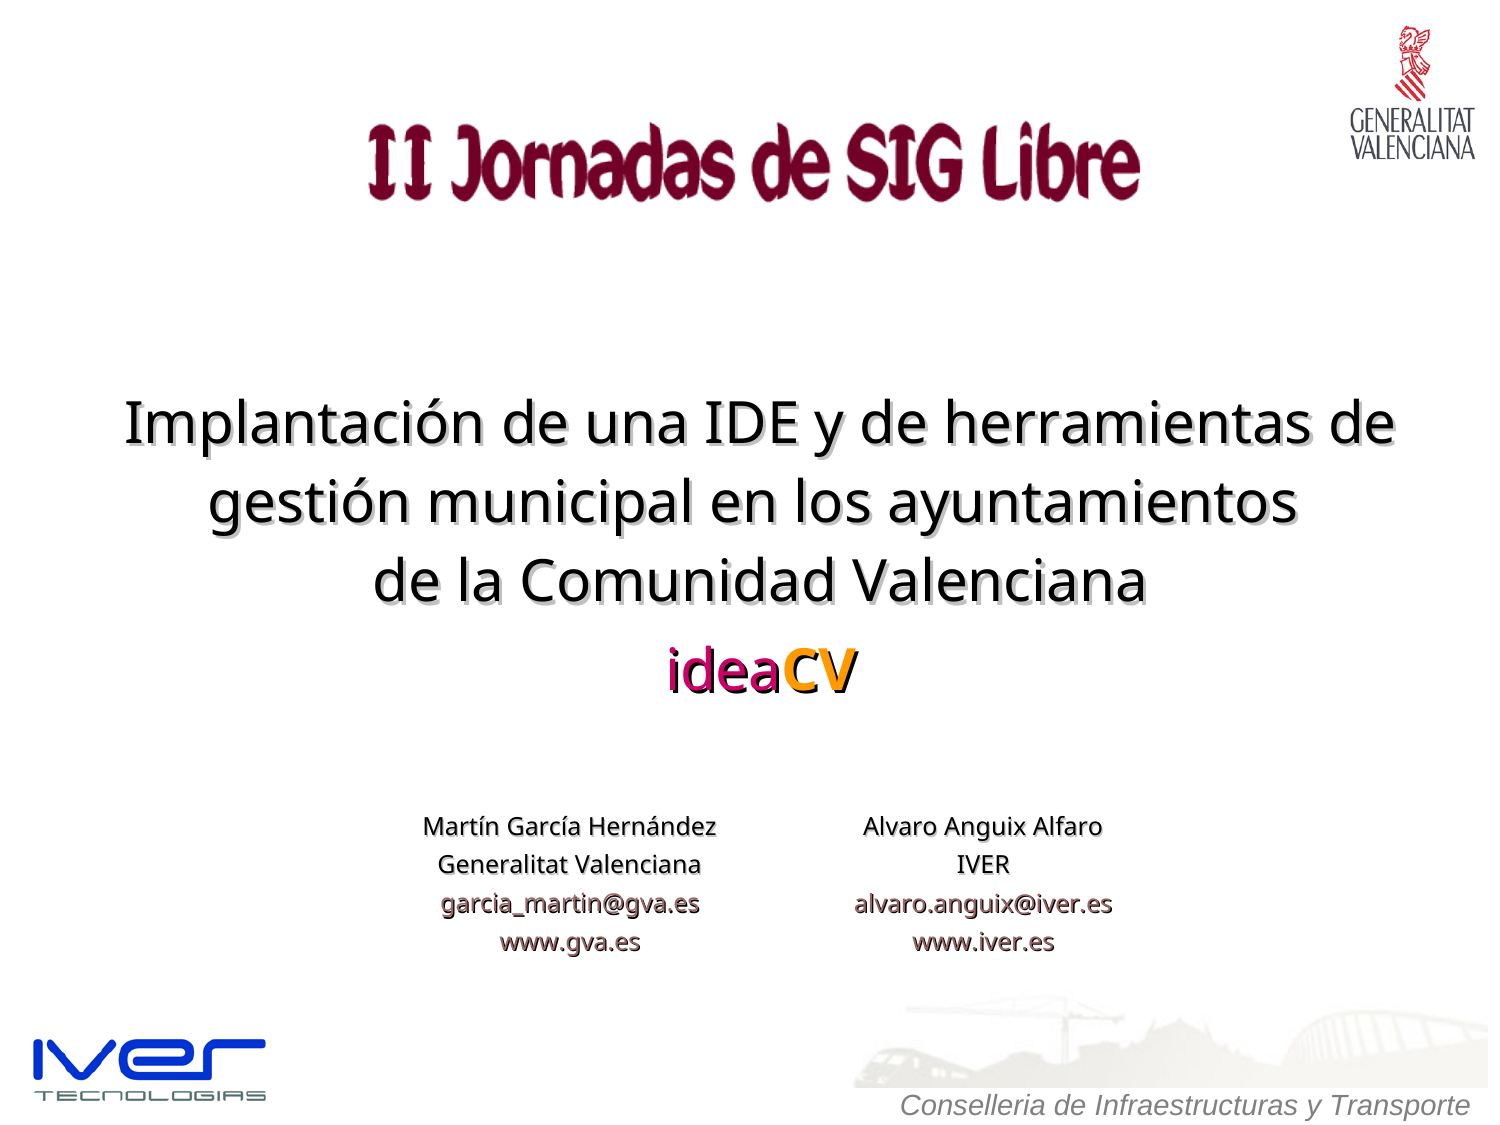

Implantación de una IDE y de herramientas de
gestión municipal en los ayuntamientos
de la Comunidad Valenciana
 ideaCV
Martín García Hernández
Generalitat Valenciana
garcia_martin@gva.es
www.gva.es
Alvaro Anguix Alfaro
IVER
alvaro.anguix@iver.es
www.iver.es